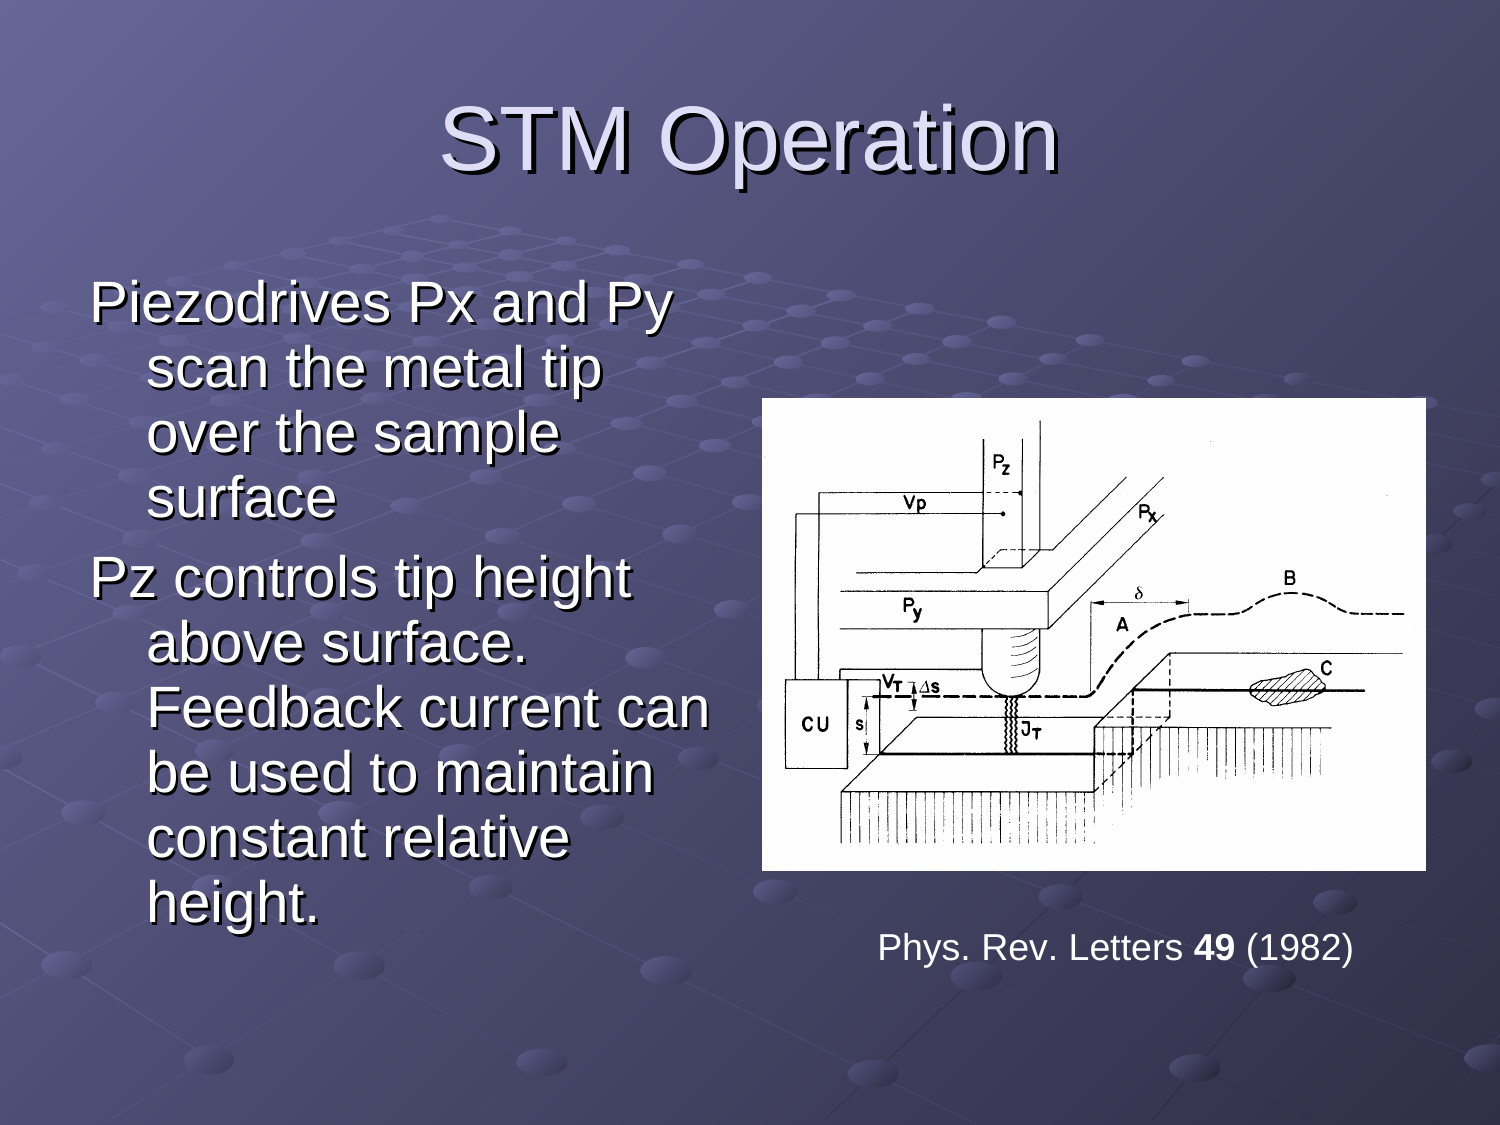

# STM Operation
Piezodrives Px and Py scan the metal tip over the sample surface
Pz controls tip height above surface. Feedback current can be used to maintain constant relative height.
Phys. Rev. Letters 49 (1982)